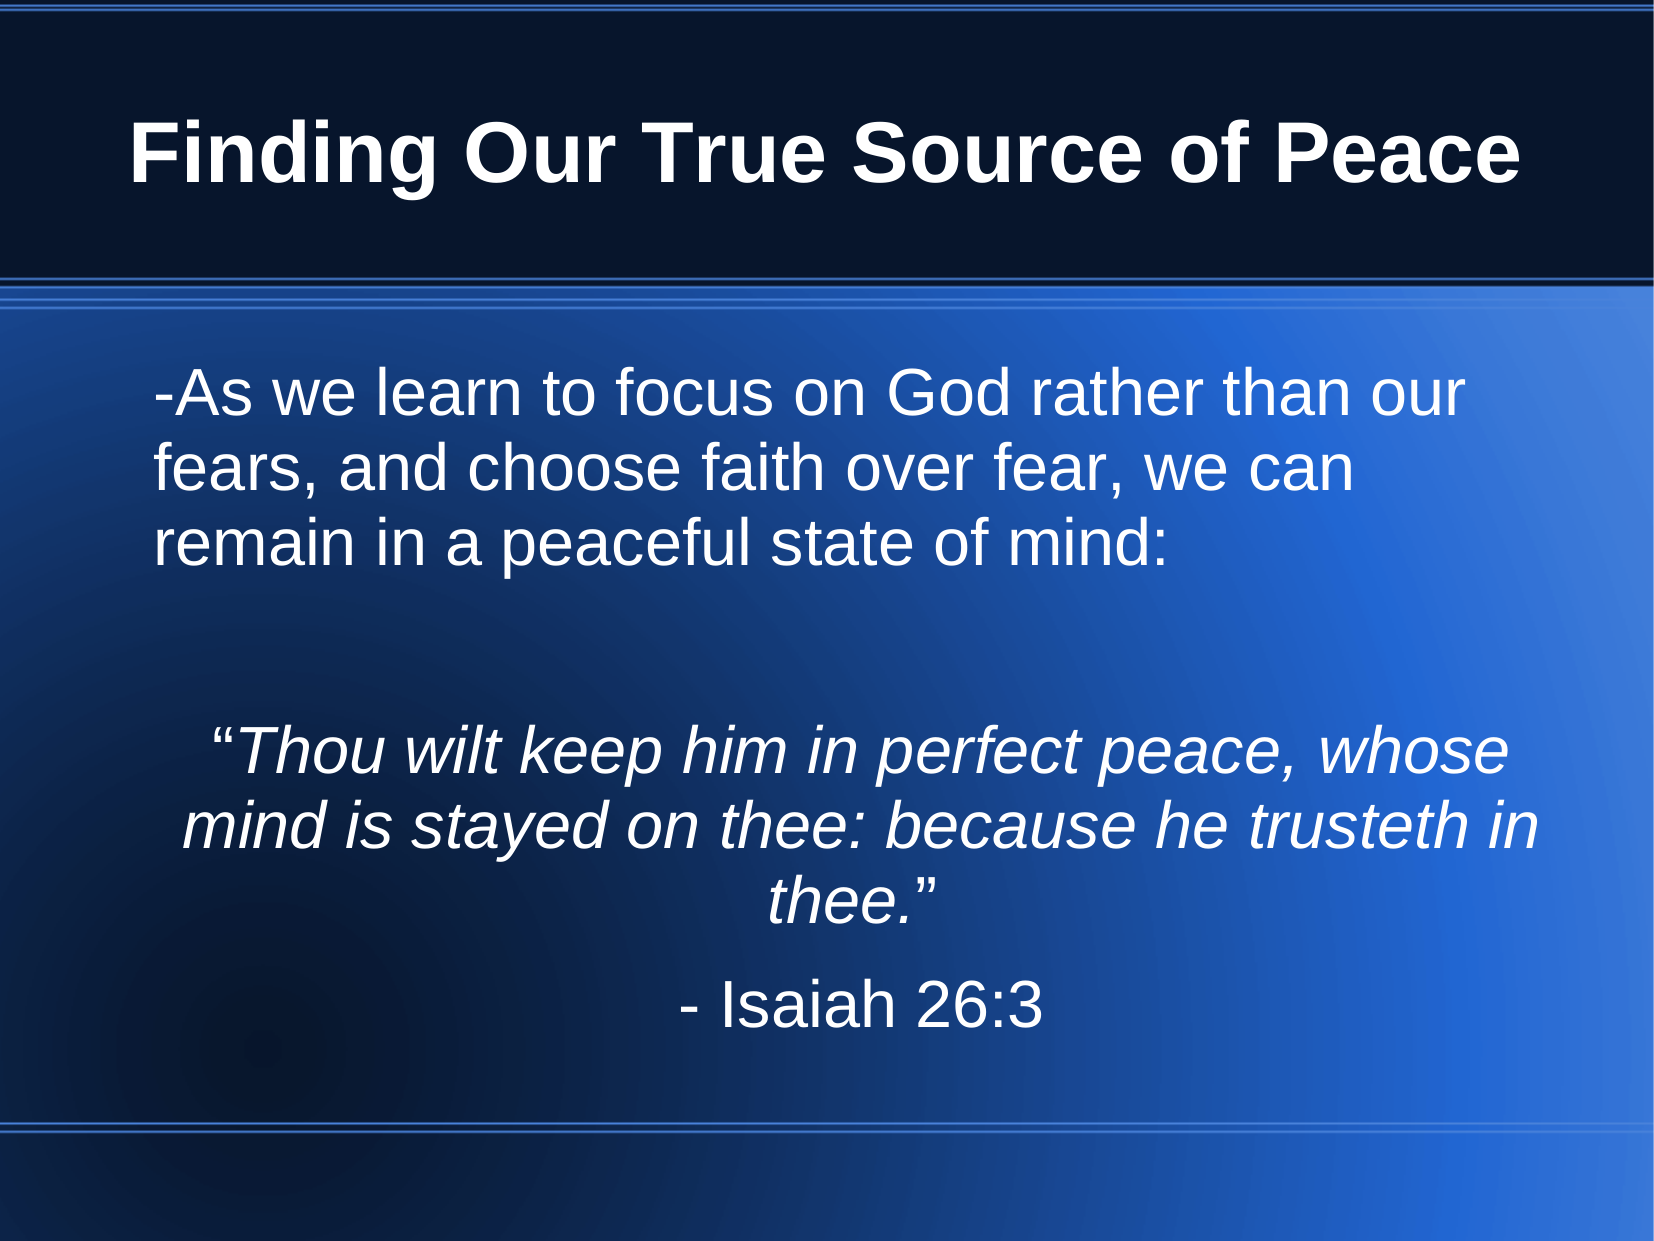

# Finding Our True Source of Peace
-As we learn to focus on God rather than our fears, and choose faith over fear, we can remain in a peaceful state of mind:
“Thou wilt keep him in perfect peace, whose mind is stayed on thee: because he trusteth in thee.”
- Isaiah 26:3